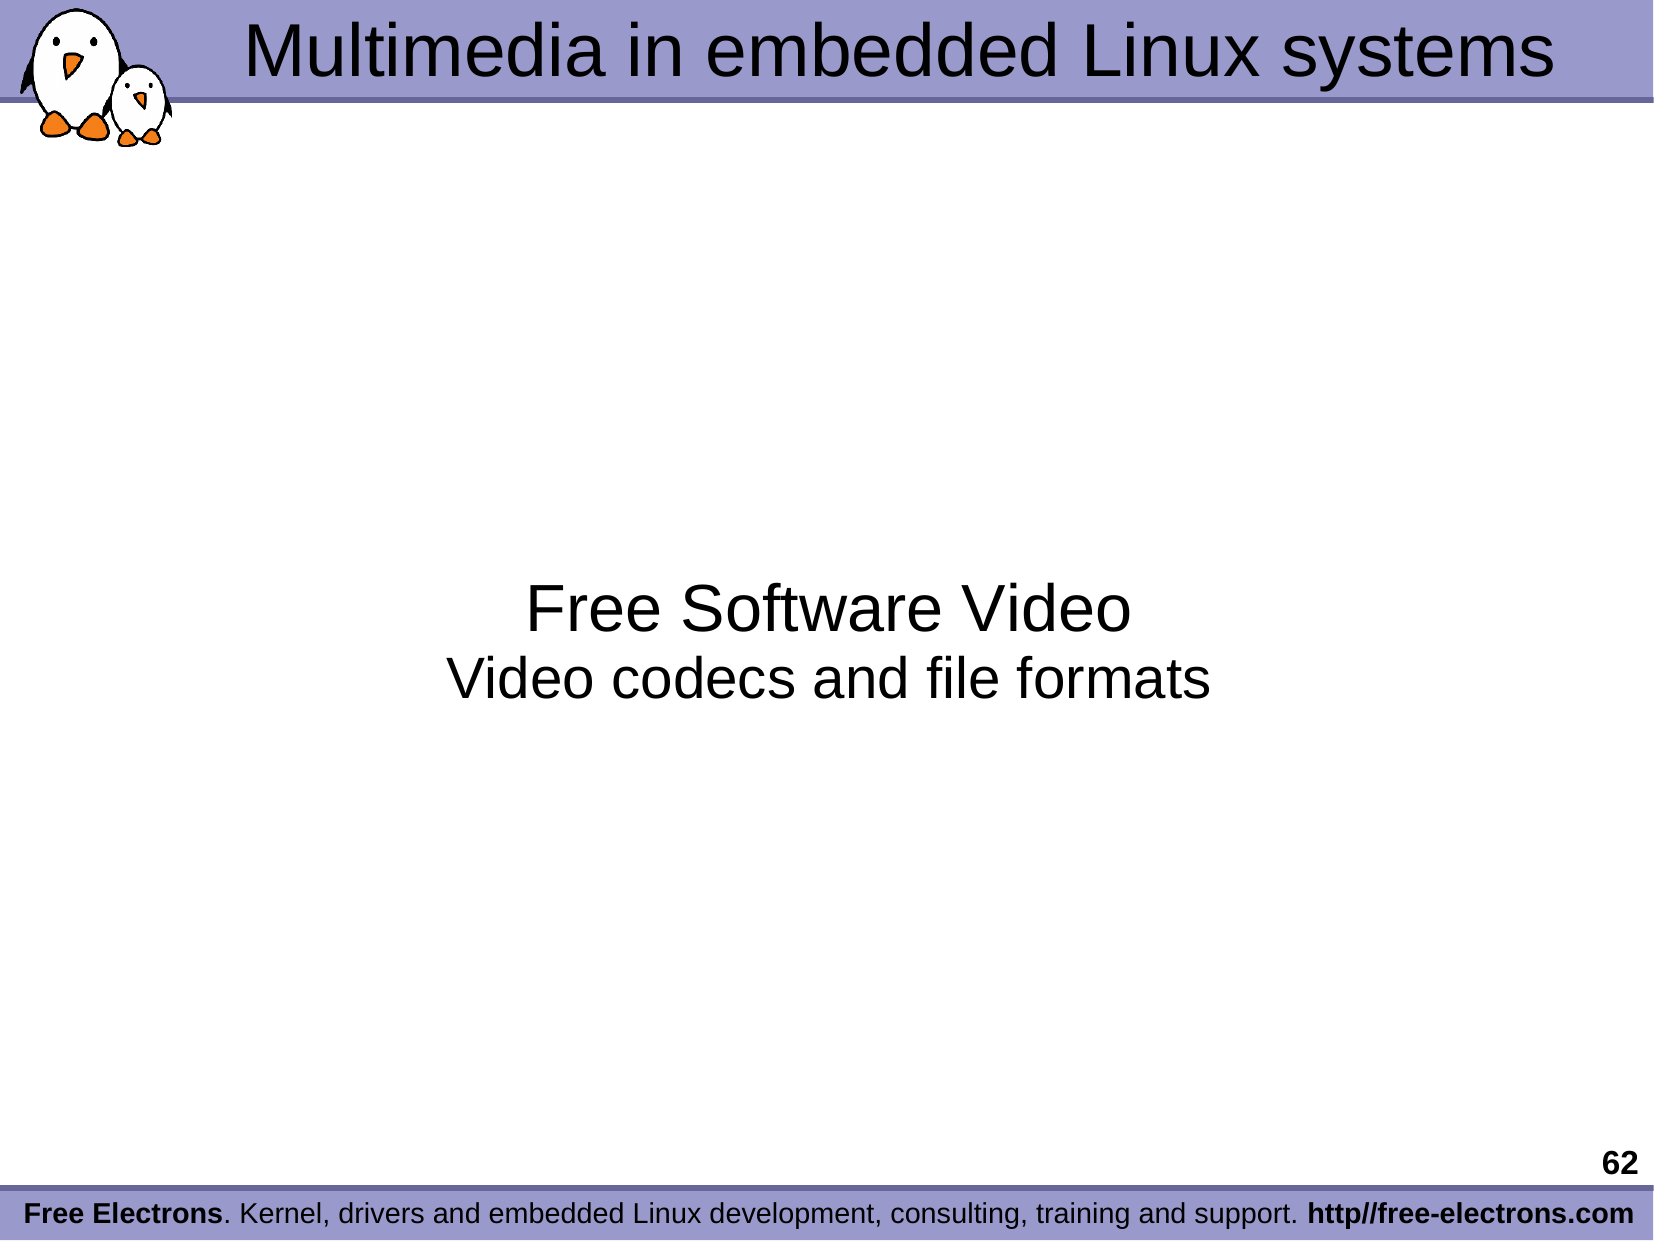

# Multimedia in embedded Linux systems
Free Software Video
Video codecs and file formats